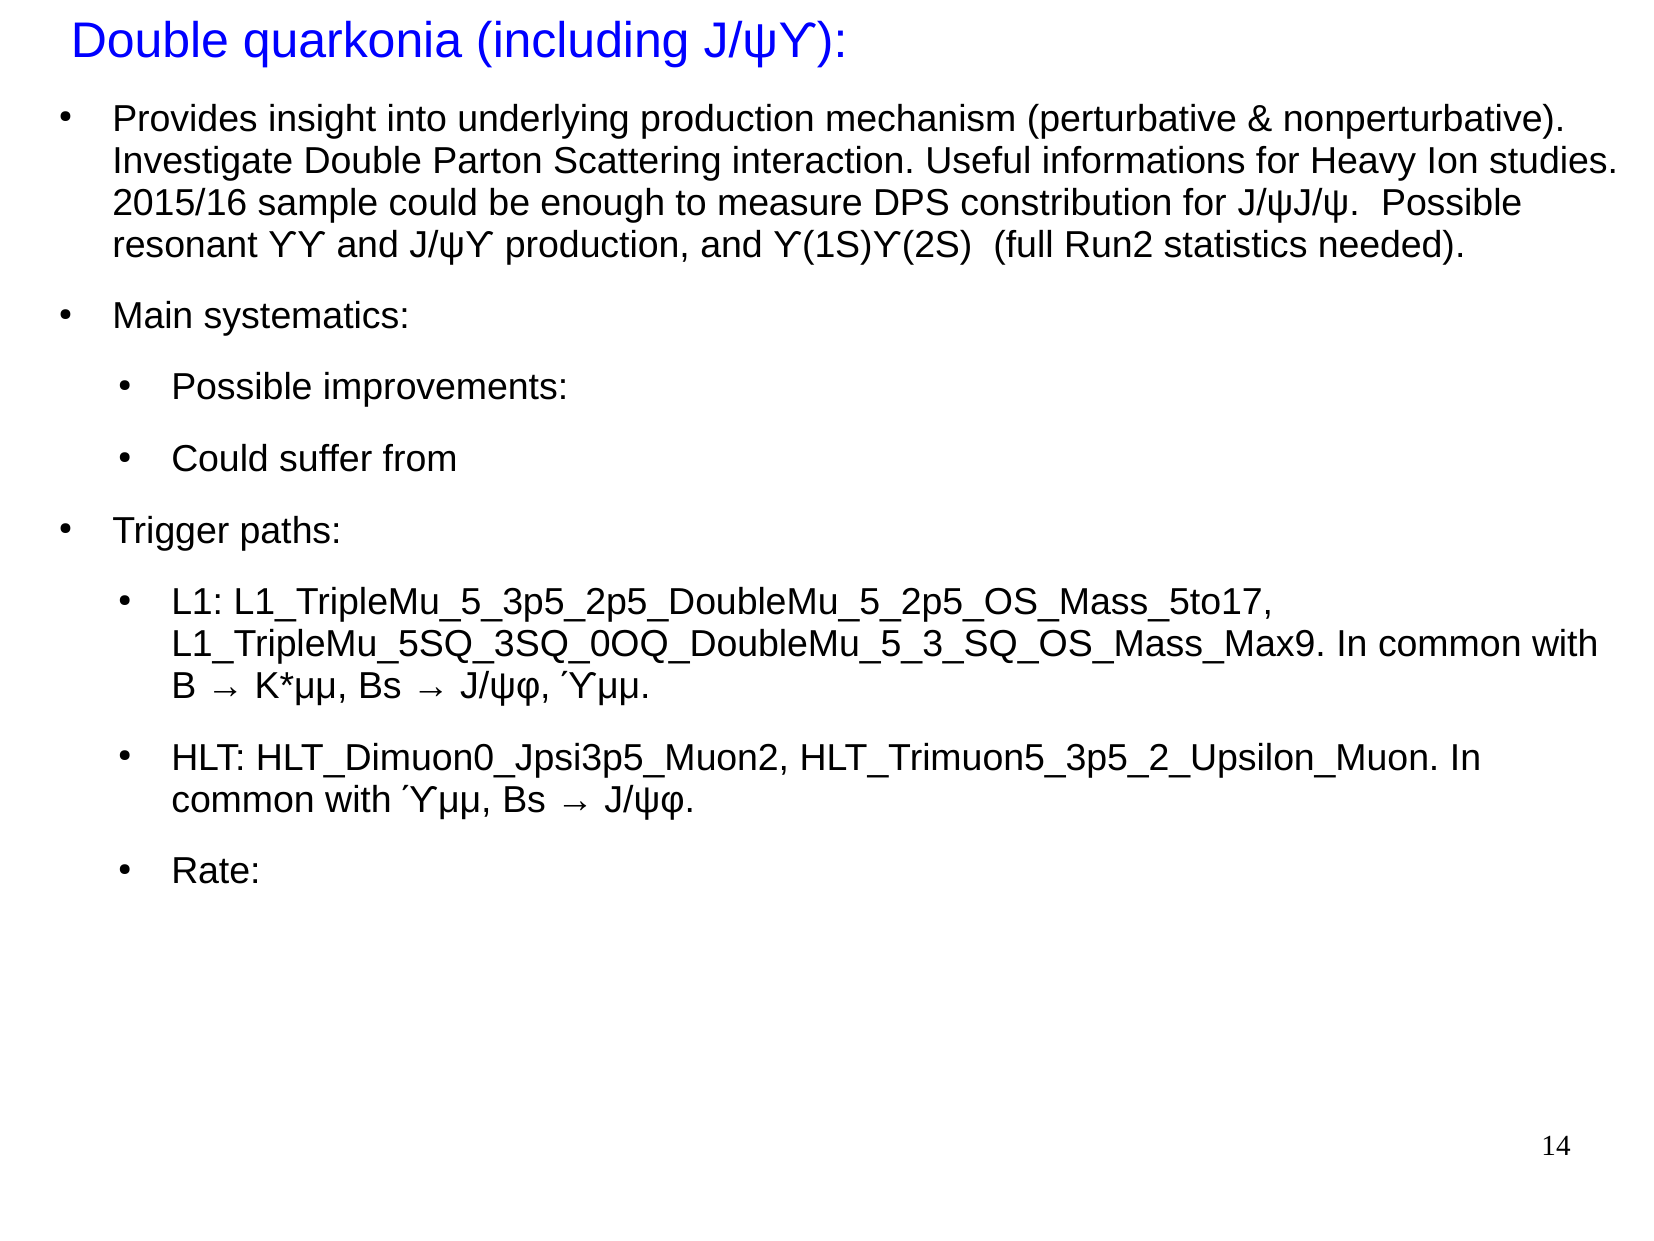

# Double quarkonia (including J/ψϒ):
Provides insight into underlying production mechanism (perturbative & nonperturbative). Investigate Double Parton Scattering interaction. Useful informations for Heavy Ion studies. 2015/16 sample could be enough to measure DPS constribution for J/ψJ/ψ. Possible resonant ϒϒ and J/ψϒ production, and ϒ(1S)ϒ(2S) (full Run2 statistics needed).
Main systematics:
Possible improvements:
Could suffer from
Trigger paths:
L1: L1_TripleMu_5_3p5_2p5_DoubleMu_5_2p5_OS_Mass_5to17, L1_TripleMu_5SQ_3SQ_0OQ_DoubleMu_5_3_SQ_OS_Mass_Max9. In common with B → K*μμ, Bs → J/ψφ, ϓμμ.
HLT: HLT_Dimuon0_Jpsi3p5_Muon2, HLT_Trimuon5_3p5_2_Upsilon_Muon. In common with ϓμμ, Bs → J/ψφ.
Rate:
14